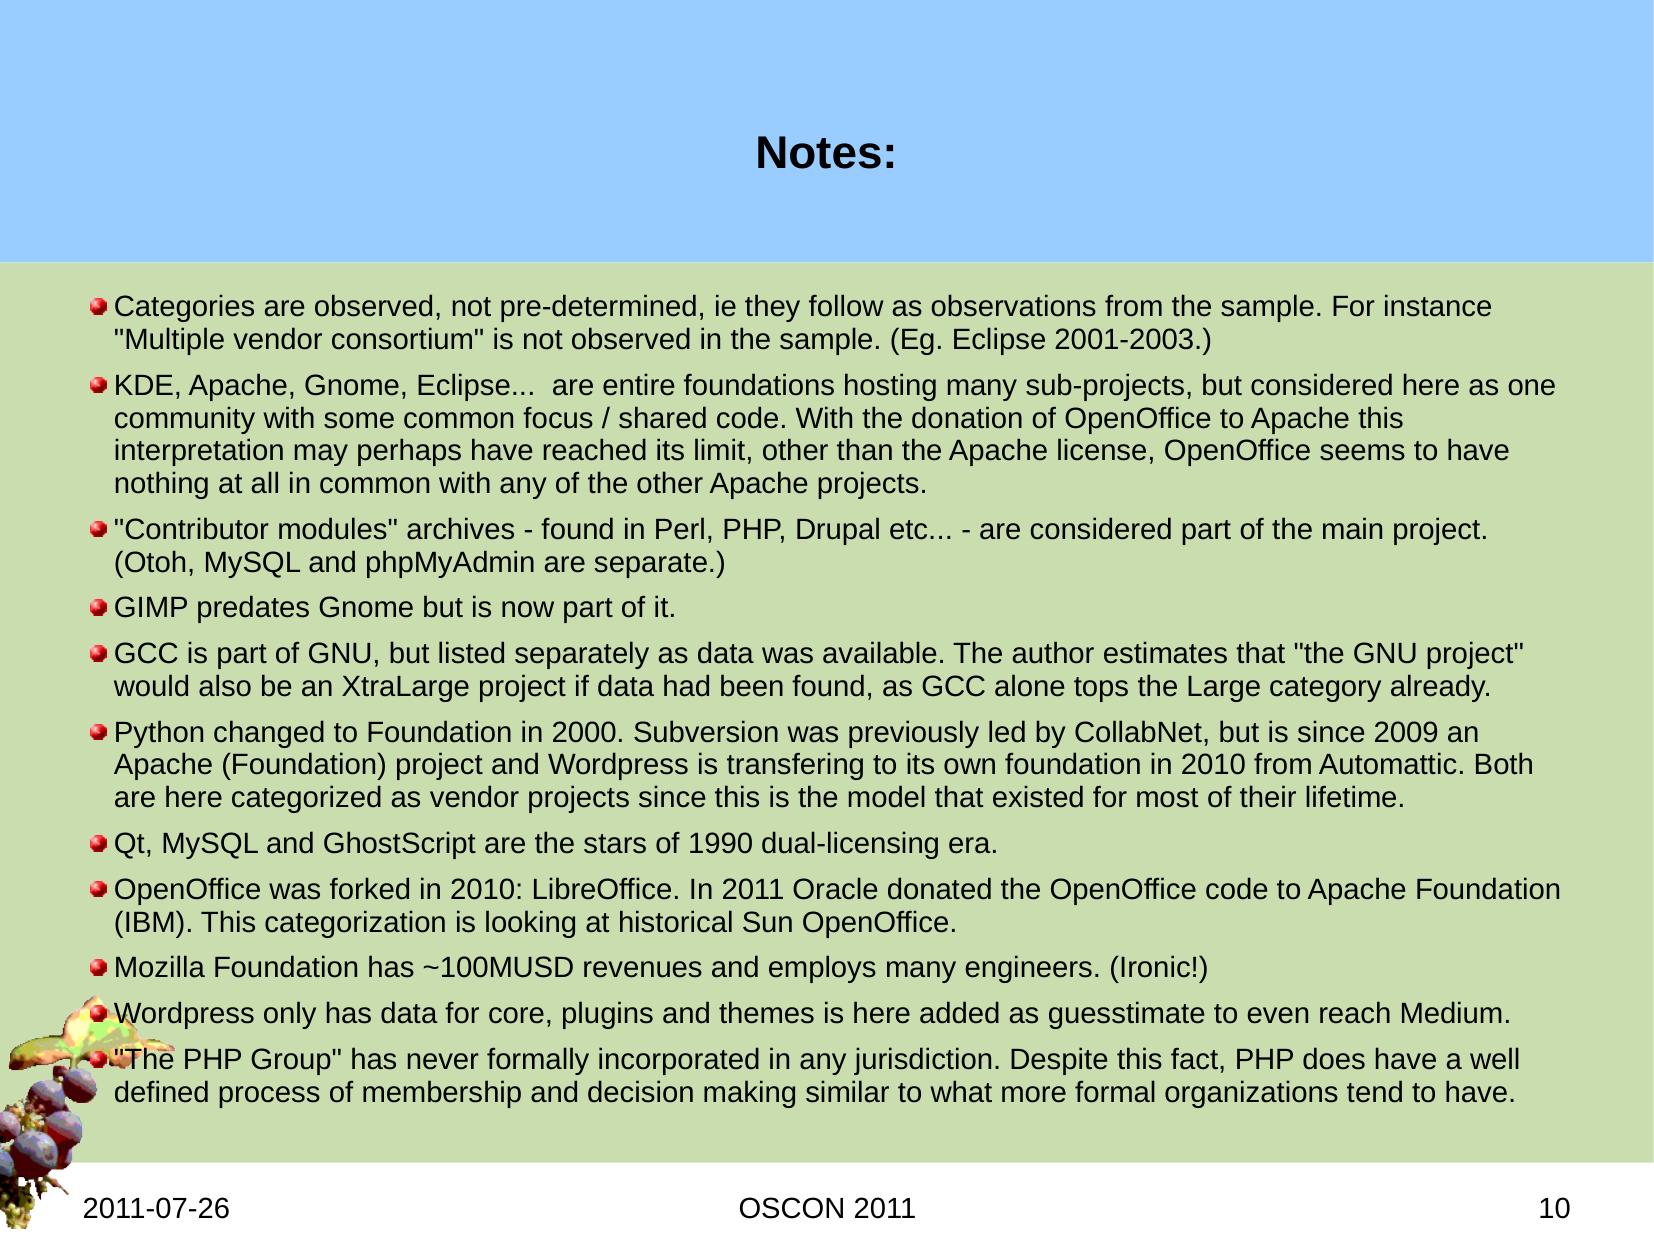

Notes:
# Categories are observed, not pre-determined, ie they follow as observations from the sample. For instance "Multiple vendor consortium" is not observed in the sample. (Eg. Eclipse 2001-2003.)
KDE, Apache, Gnome, Eclipse... are entire foundations hosting many sub-projects, but considered here as one community with some common focus / shared code. With the donation of OpenOffice to Apache this interpretation may perhaps have reached its limit, other than the Apache license, OpenOffice seems to have nothing at all in common with any of the other Apache projects.
"Contributor modules" archives - found in Perl, PHP, Drupal etc... - are considered part of the main project. (Otoh, MySQL and phpMyAdmin are separate.)
GIMP predates Gnome but is now part of it.
GCC is part of GNU, but listed separately as data was available. The author estimates that "the GNU project" would also be an XtraLarge project if data had been found, as GCC alone tops the Large category already.
Python changed to Foundation in 2000. Subversion was previously led by CollabNet, but is since 2009 an Apache (Foundation) project and Wordpress is transfering to its own foundation in 2010 from Automattic. Both are here categorized as vendor projects since this is the model that existed for most of their lifetime.
Qt, MySQL and GhostScript are the stars of 1990 dual-licensing era.
OpenOffice was forked in 2010: LibreOffice. In 2011 Oracle donated the OpenOffice code to Apache Foundation (IBM). This categorization is looking at historical Sun OpenOffice.
Mozilla Foundation has ~100MUSD revenues and employs many engineers. (Ironic!)
Wordpress only has data for core, plugins and themes is here added as guesstimate to even reach Medium.
"The PHP Group" has never formally incorporated in any jurisdiction. Despite this fact, PHP does have a well defined process of membership and decision making similar to what more formal organizations tend to have.
2011-07-26
OSCON 2011
10